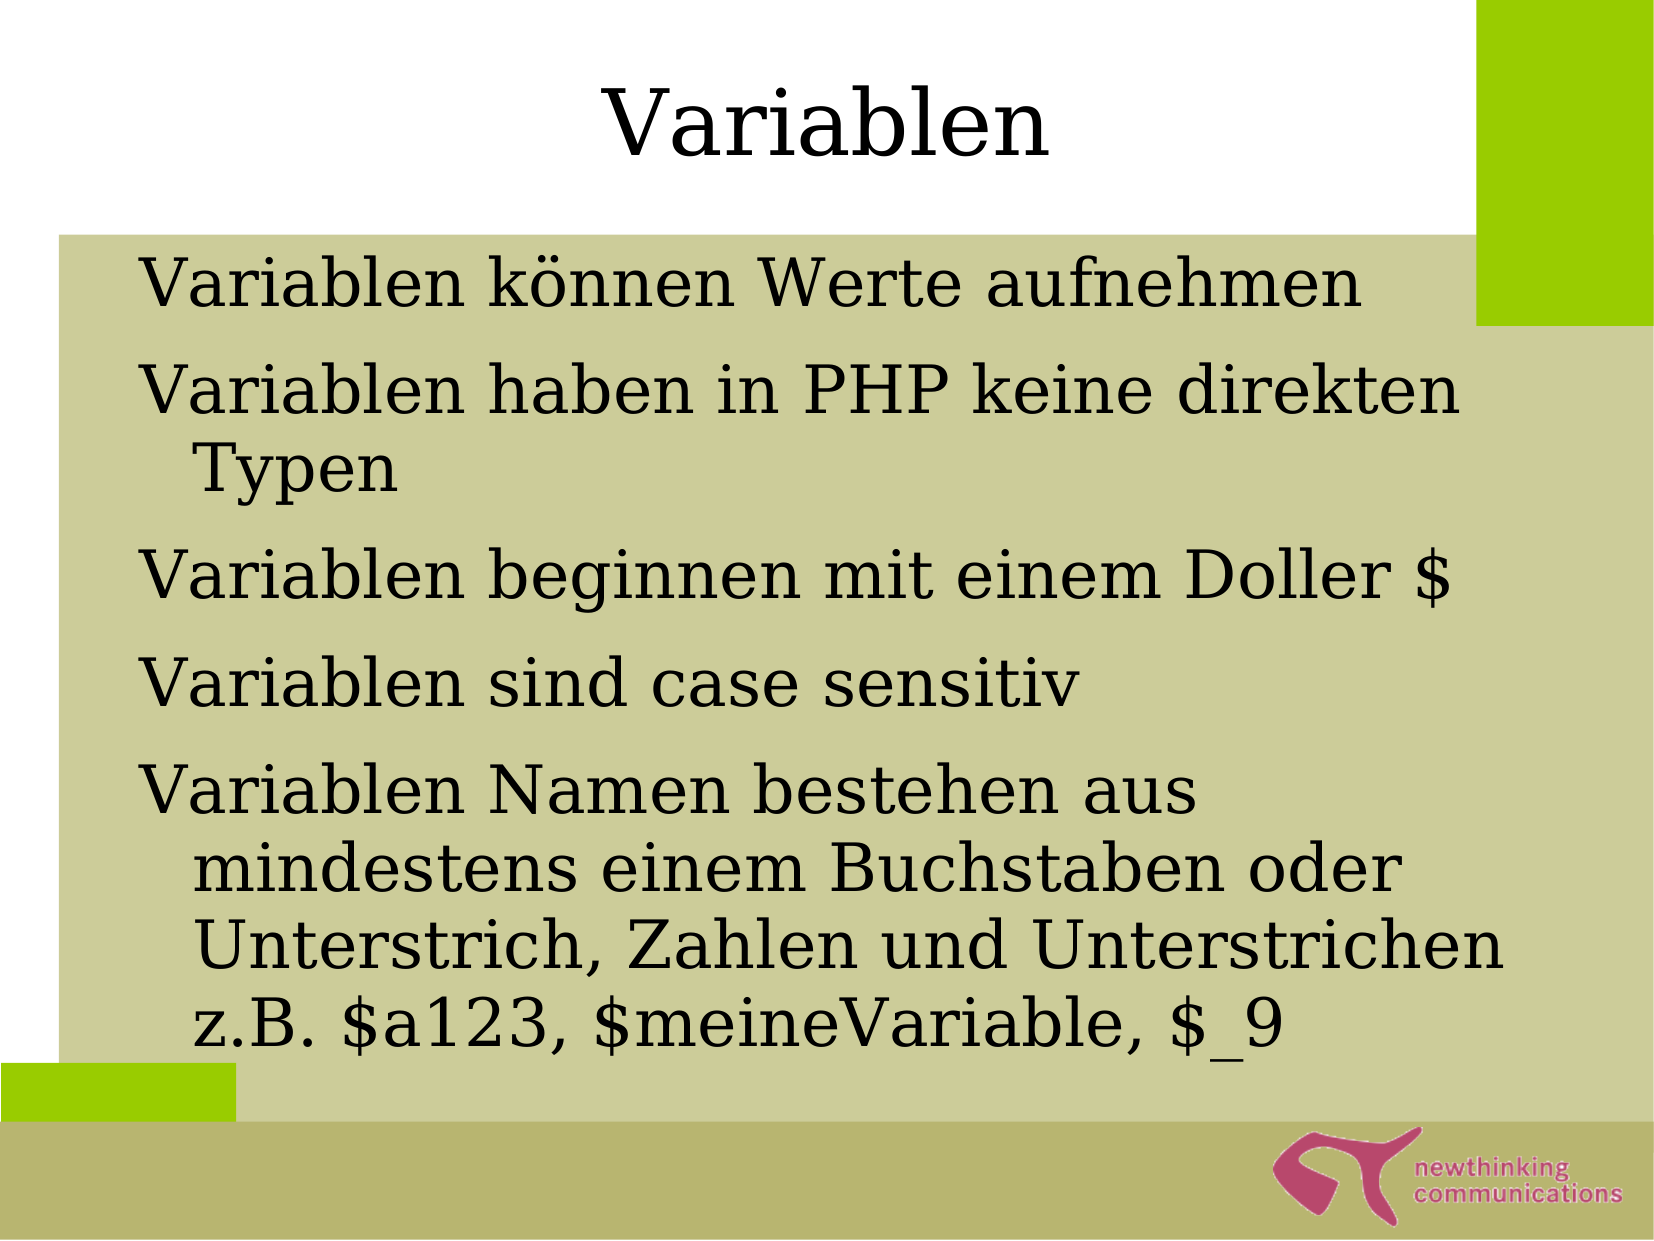

# Variablen
Variablen können Werte aufnehmen
Variablen haben in PHP keine direkten Typen
Variablen beginnen mit einem Doller $
Variablen sind case sensitiv
Variablen Namen bestehen aus mindestens einem Buchstaben oder Unterstrich, Zahlen und Unterstrichen z.B. $a123, $meineVariable, $_9